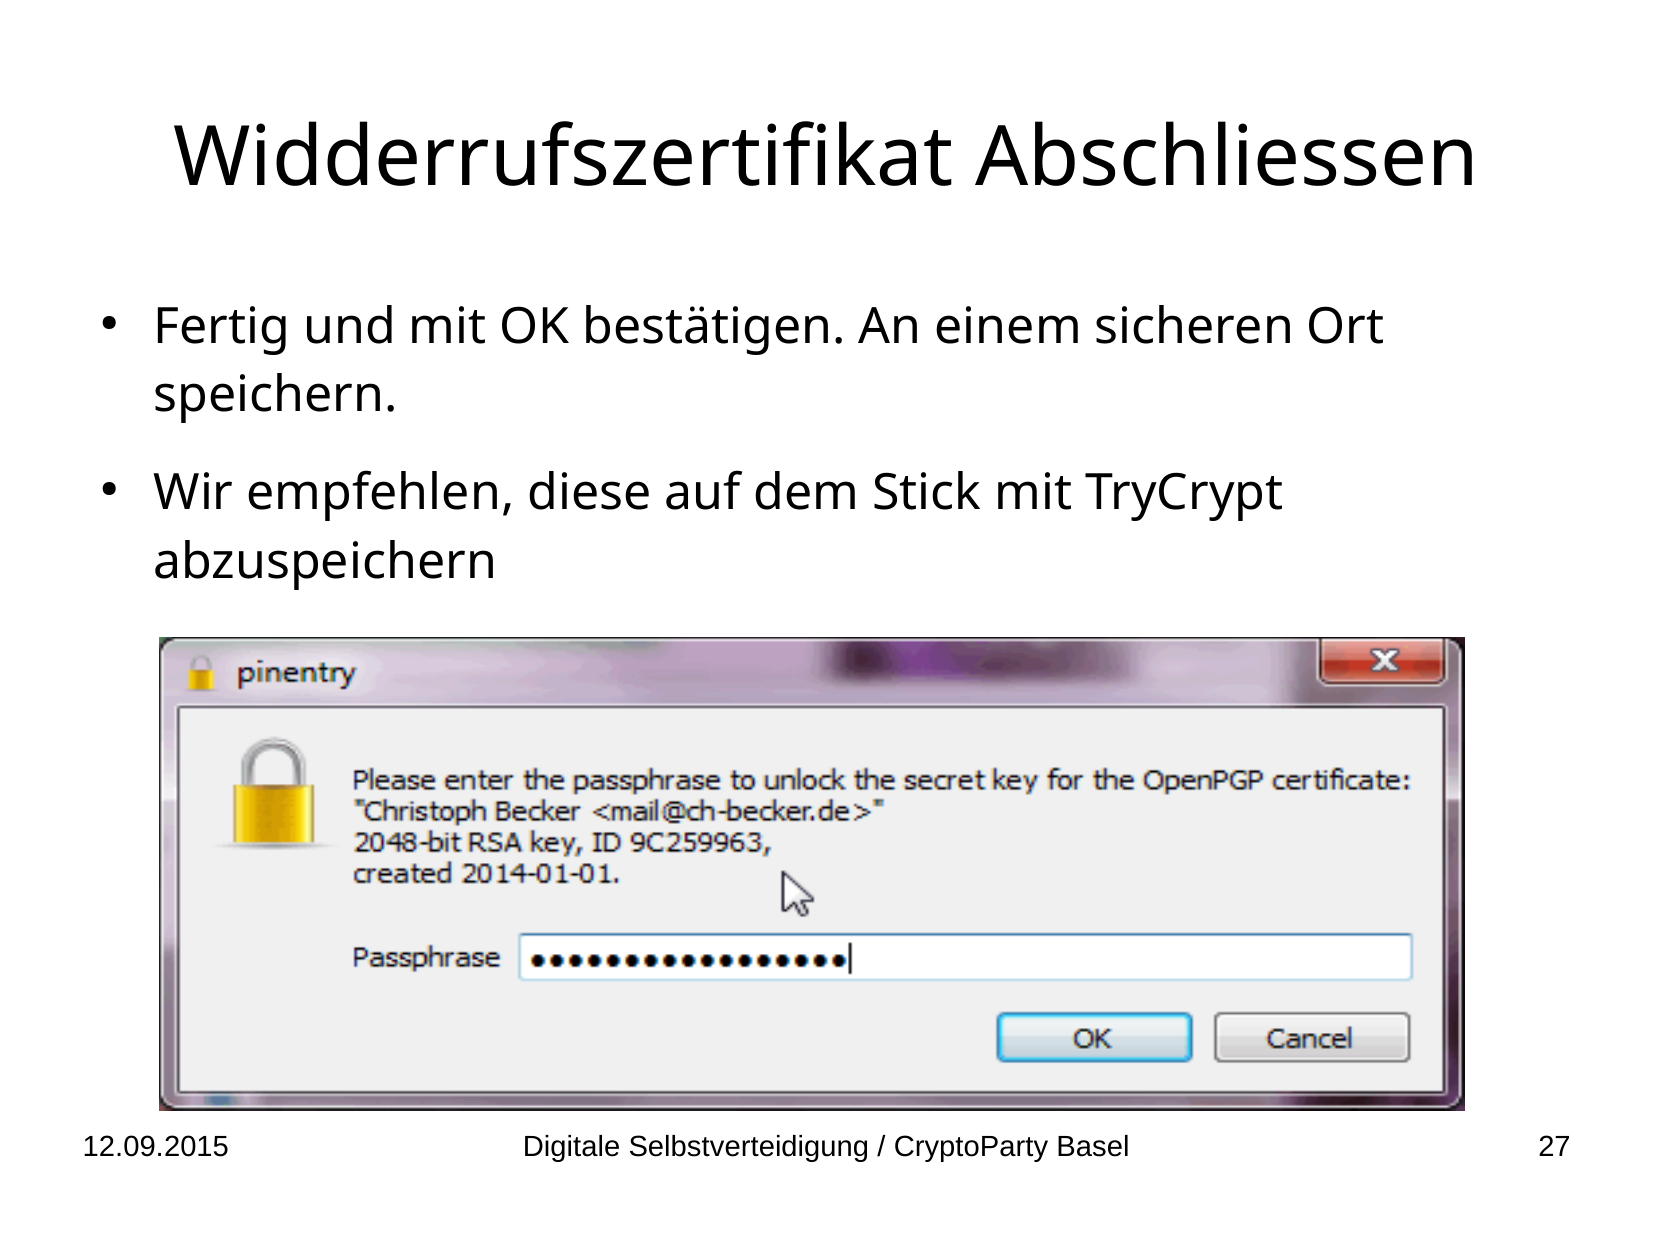

# Widderrufszertifikat Abschliessen
Fertig und mit OK bestätigen. An einem sicheren Ort speichern.
Wir empfehlen, diese auf dem Stick mit TryCrypt abzuspeichern
12.09.2015
Digitale Selbstverteidigung / CryptoParty Basel
27